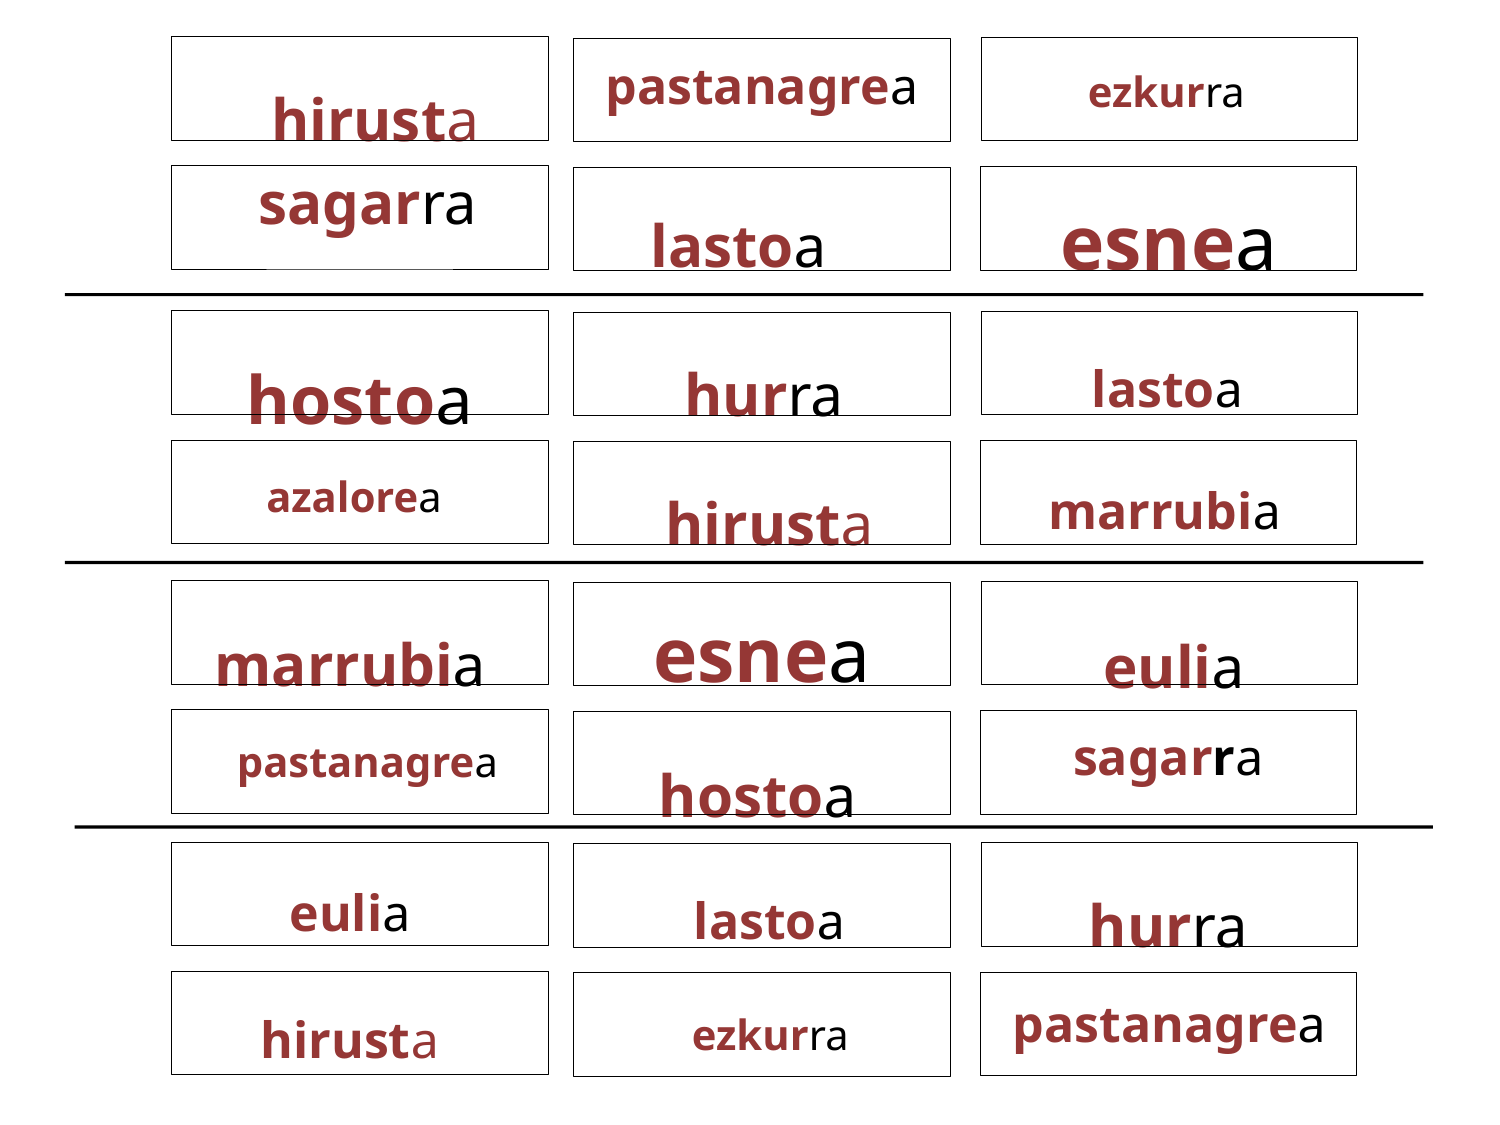

pastanagrea
ezkurra
hirusta
sagarra
esnea
lastoa
hostoa
hurra
lastoa
azalorea
marrubia
hirusta
esnea
marrubia
eulia
sagarra
pastanagrea
hostoa
eulia
lastoa
hurra
pastanagrea
hirusta
ezkurra